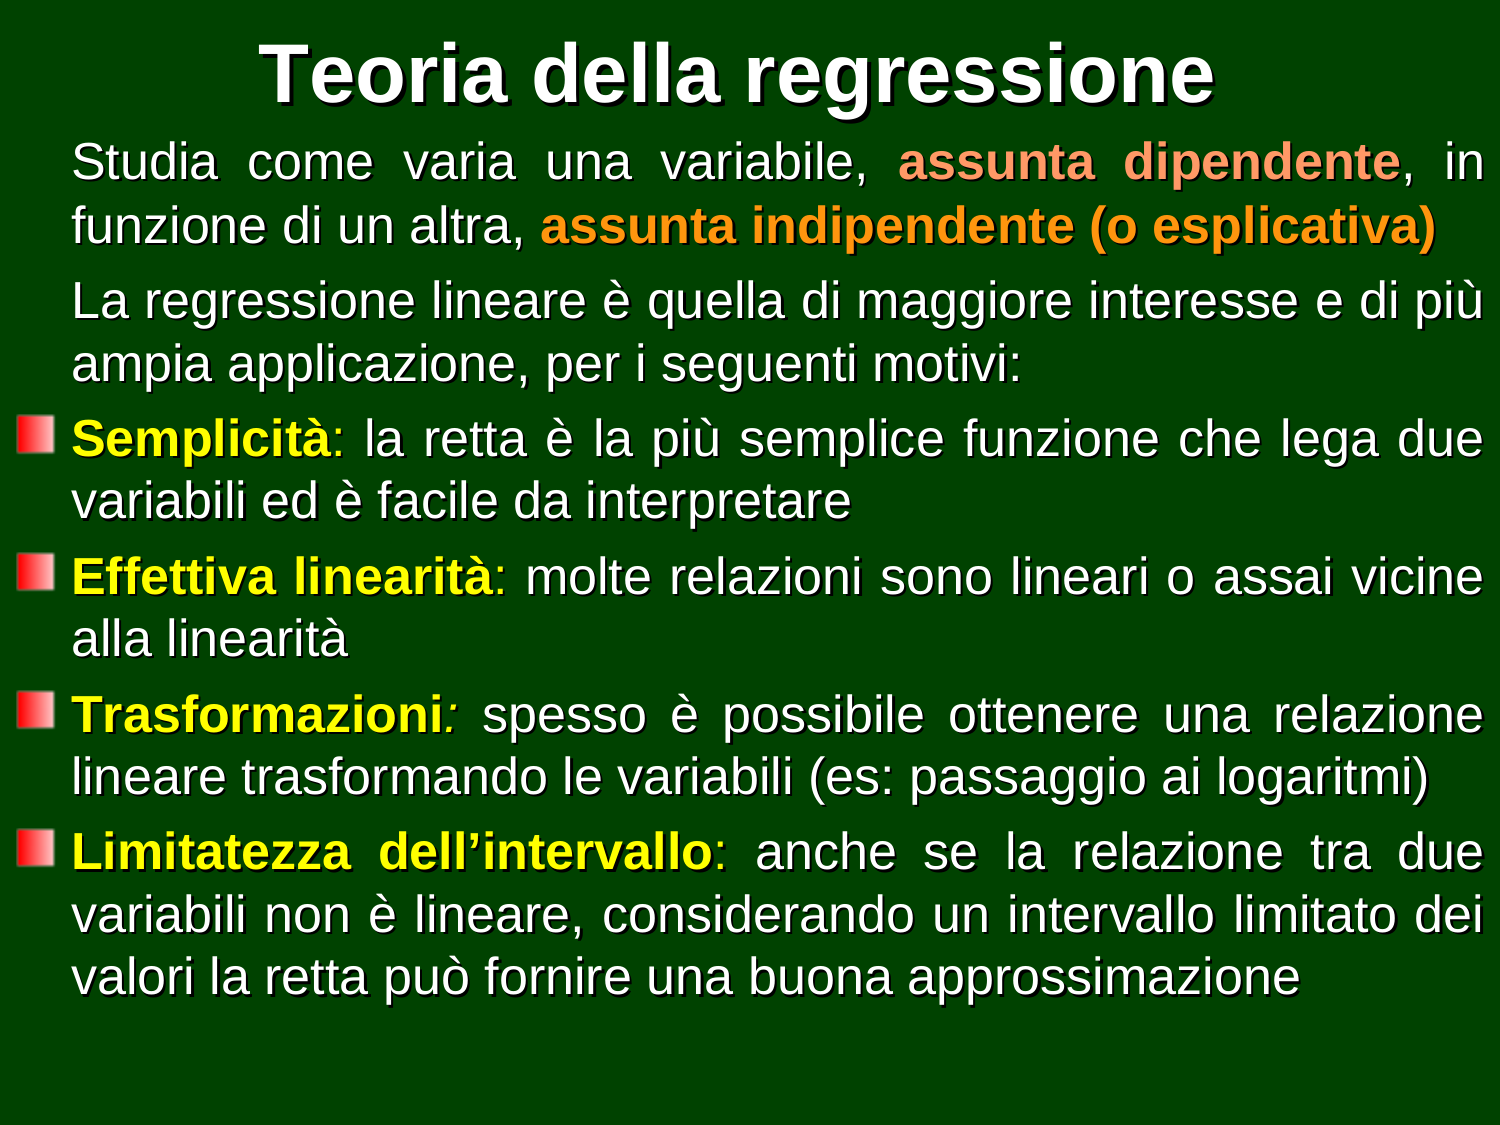

# Teoria della regressione
	Studia come varia una variabile, assunta dipendente, in funzione di un altra, assunta indipendente (o esplicativa)
	La regressione lineare è quella di maggiore interesse e di più ampia applicazione, per i seguenti motivi:
Semplicità: la retta è la più semplice funzione che lega due variabili ed è facile da interpretare
Effettiva linearità: molte relazioni sono lineari o assai vicine alla linearità
Trasformazioni: spesso è possibile ottenere una relazione lineare trasformando le variabili (es: passaggio ai logaritmi)
Limitatezza dell’intervallo: anche se la relazione tra due variabili non è lineare, considerando un intervallo limitato dei valori la retta può fornire una buona approssimazione